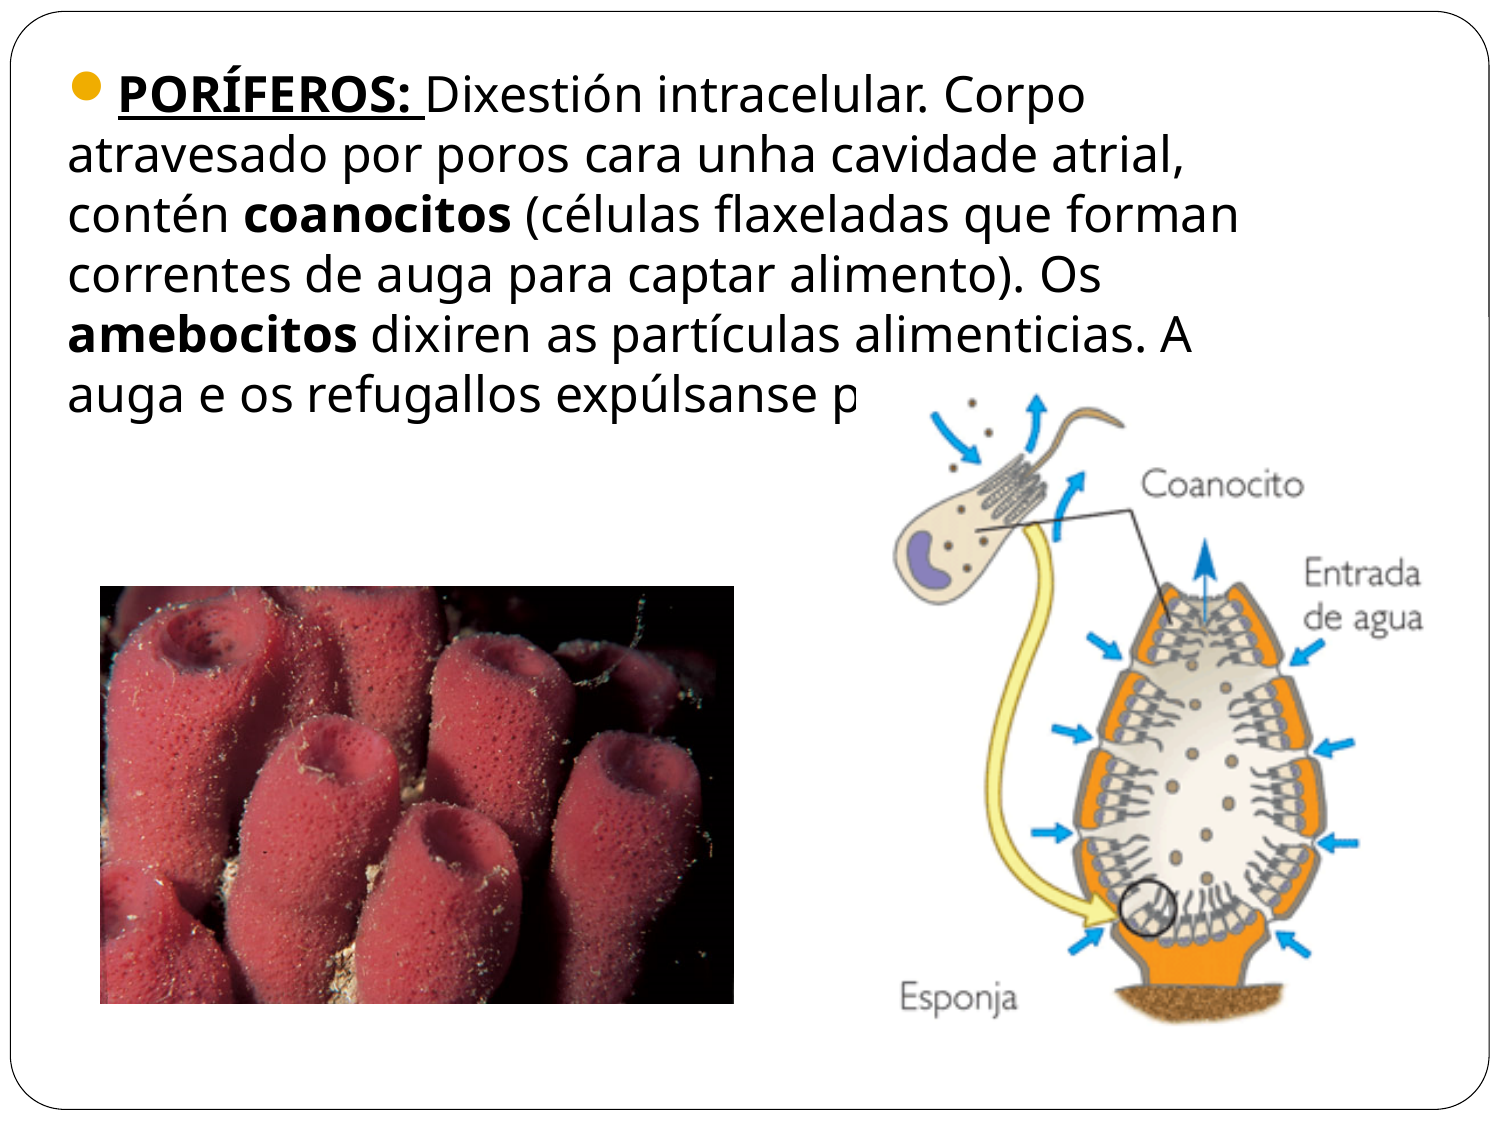

PORÍFEROS: Dixestión intracelular. Corpo atravesado por poros cara unha cavidade atrial, contén coanocitos (células flaxeladas que forman correntes de auga para captar alimento). Os amebocitos dixiren as partículas alimenticias. A auga e os refugallos expúlsanse polo ósculo.